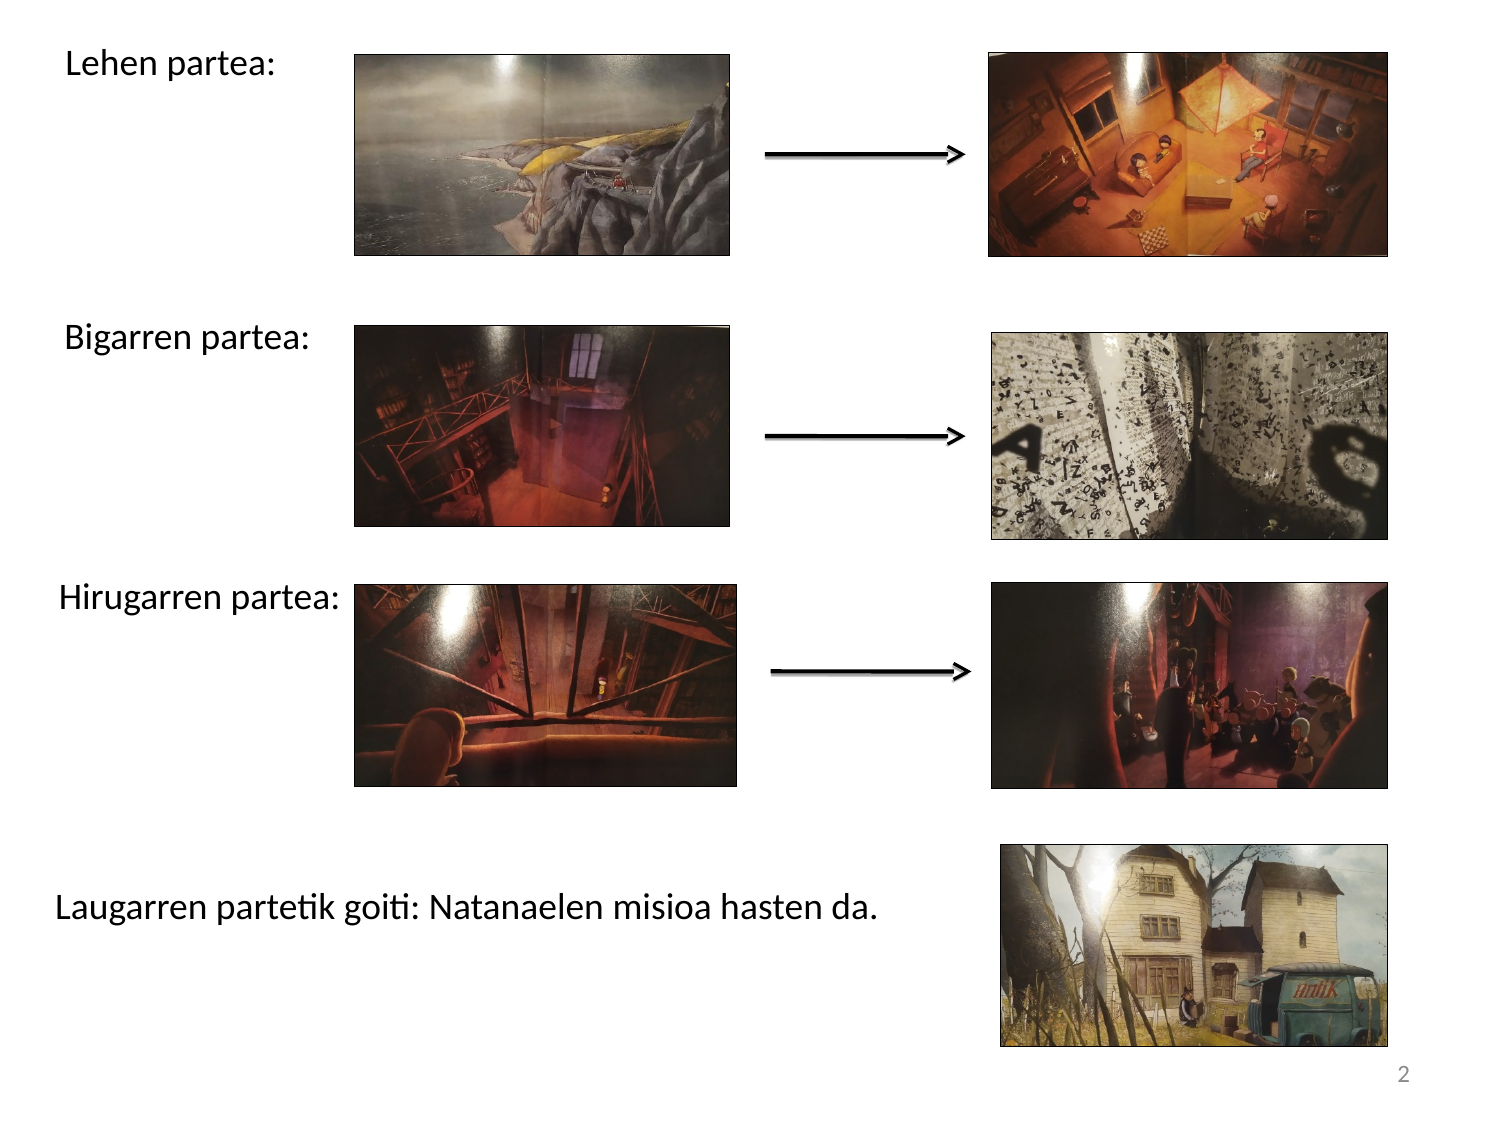

Lehen partea:
Bigarren partea:
Hirugarren partea:
Laugarren partetik goiti: Natanaelen misioa hasten da.